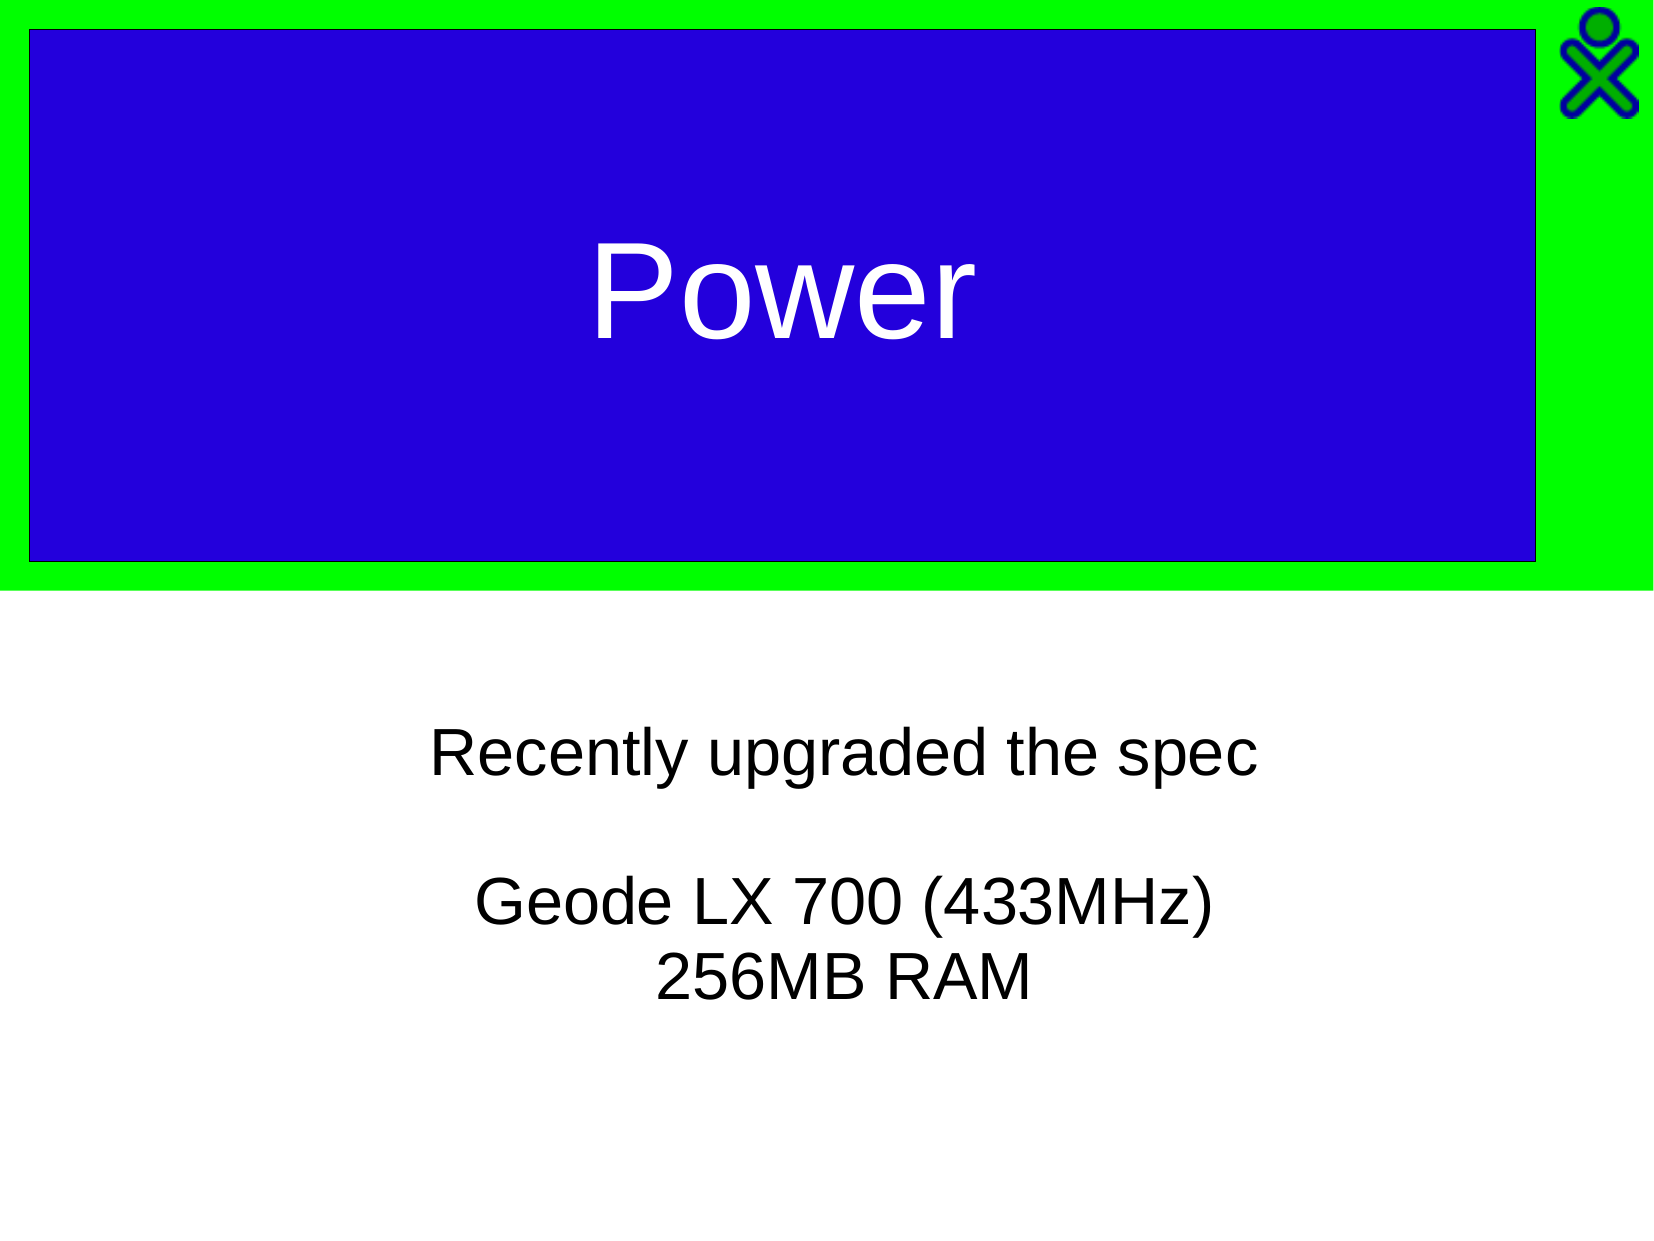

# Power
Recently upgraded the spec
Geode LX 700 (433MHz)
256MB RAM